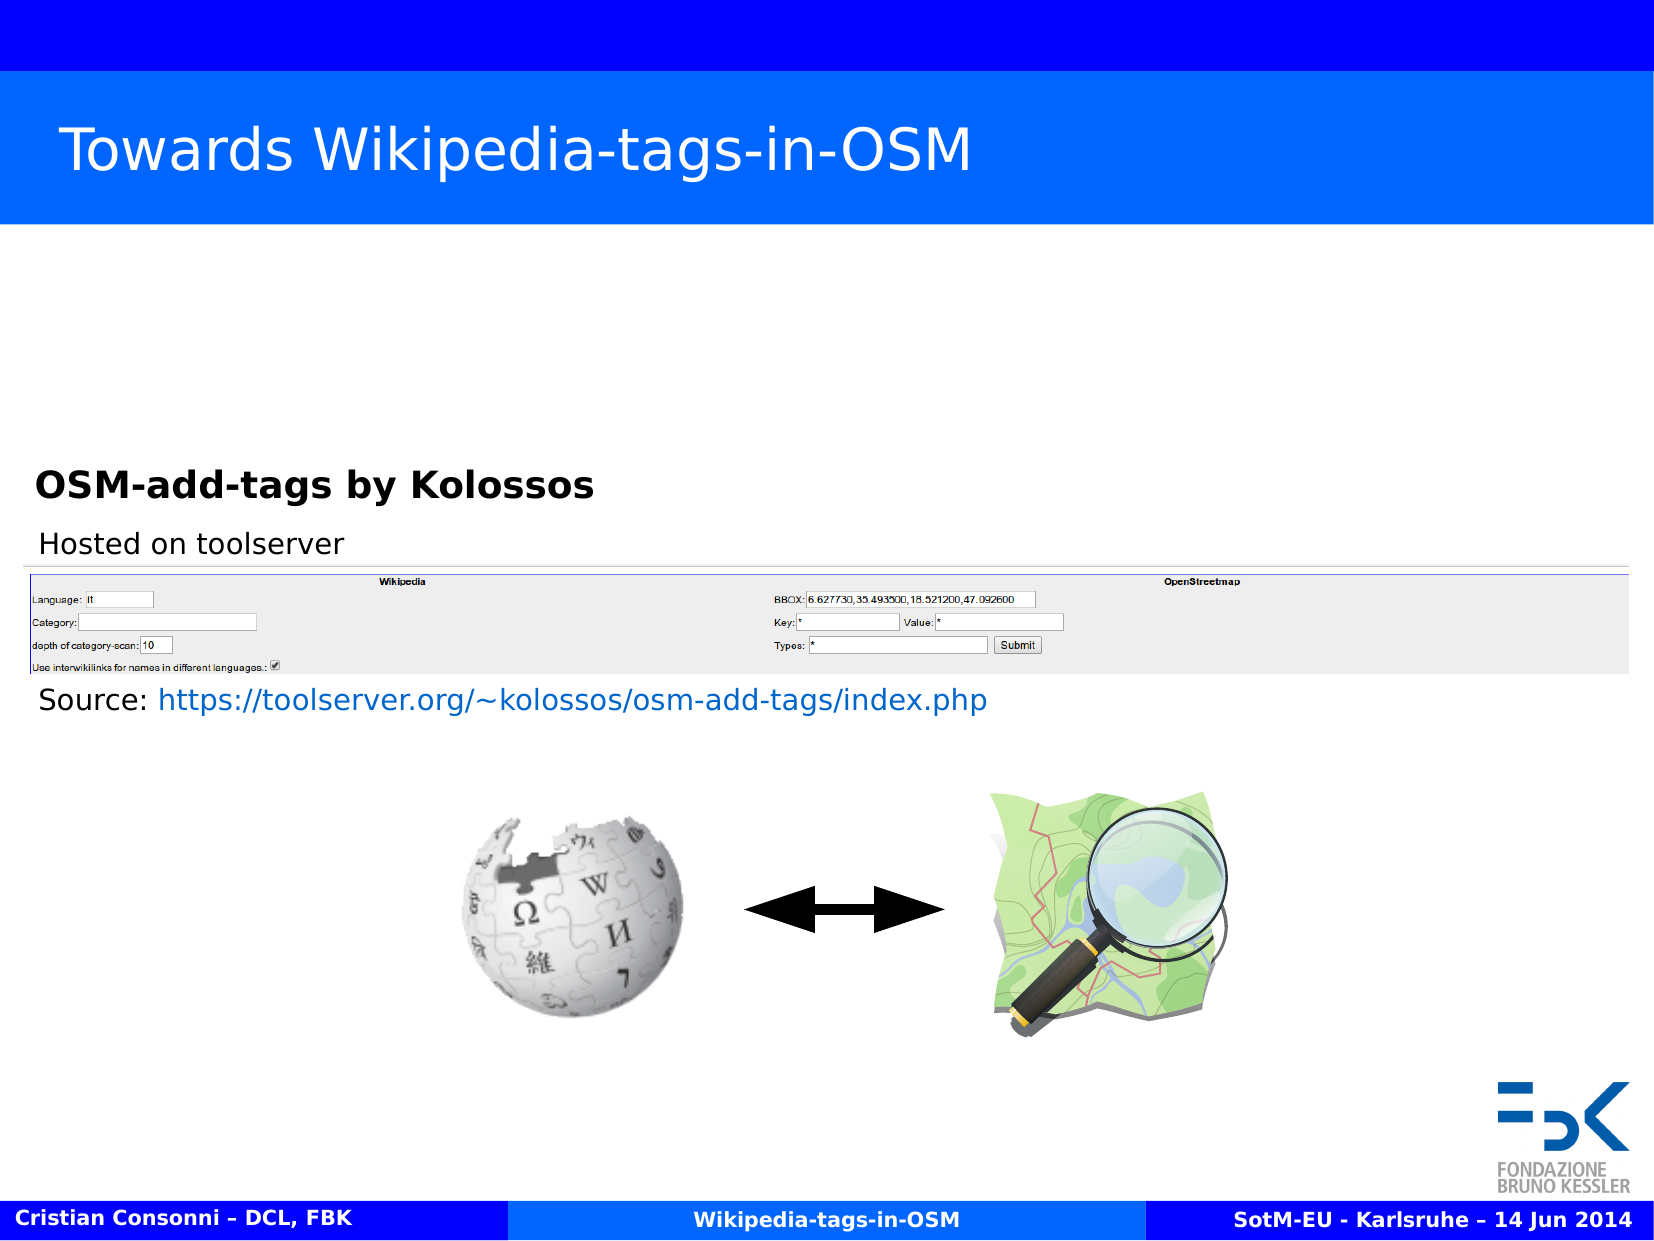

# Towards Wikipedia-tags-in-OSM
OSM-add-tags by Kolossos
Hosted on toolserver
Source: https://toolserver.org/~kolossos/osm-add-tags/index.php